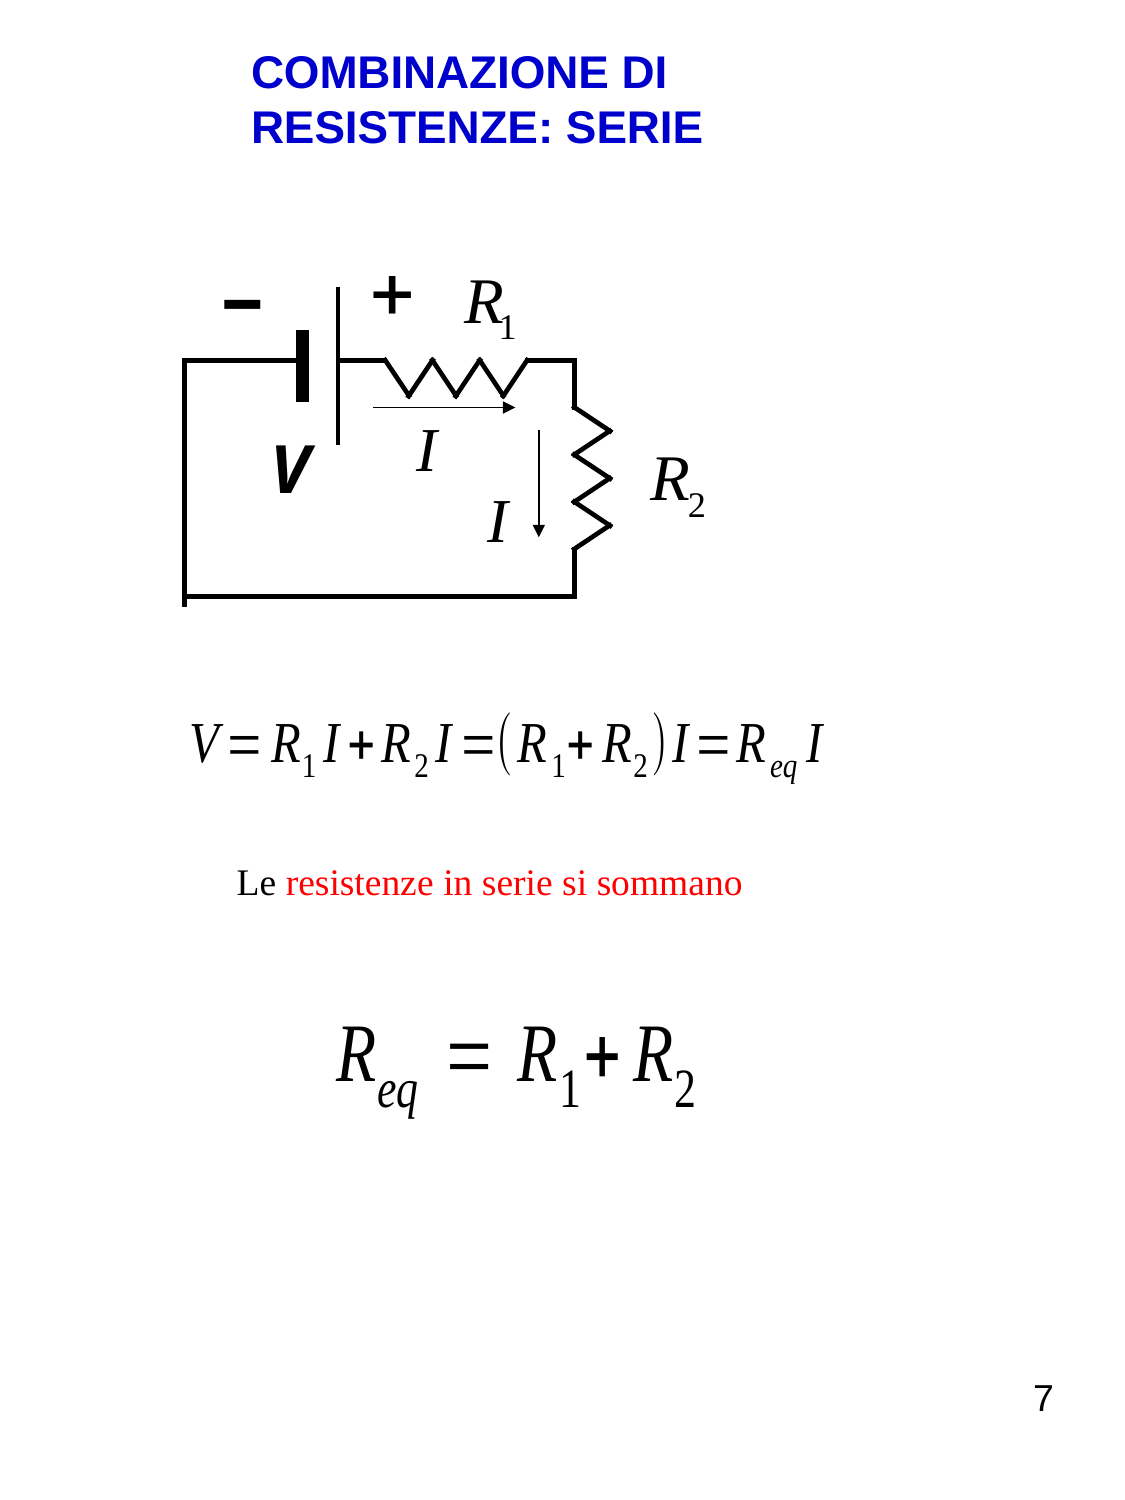

COMBINAZIONE DI RESISTENZE: SERIE
V
Le resistenze in serie si sommano
P14 Correnti continue
7